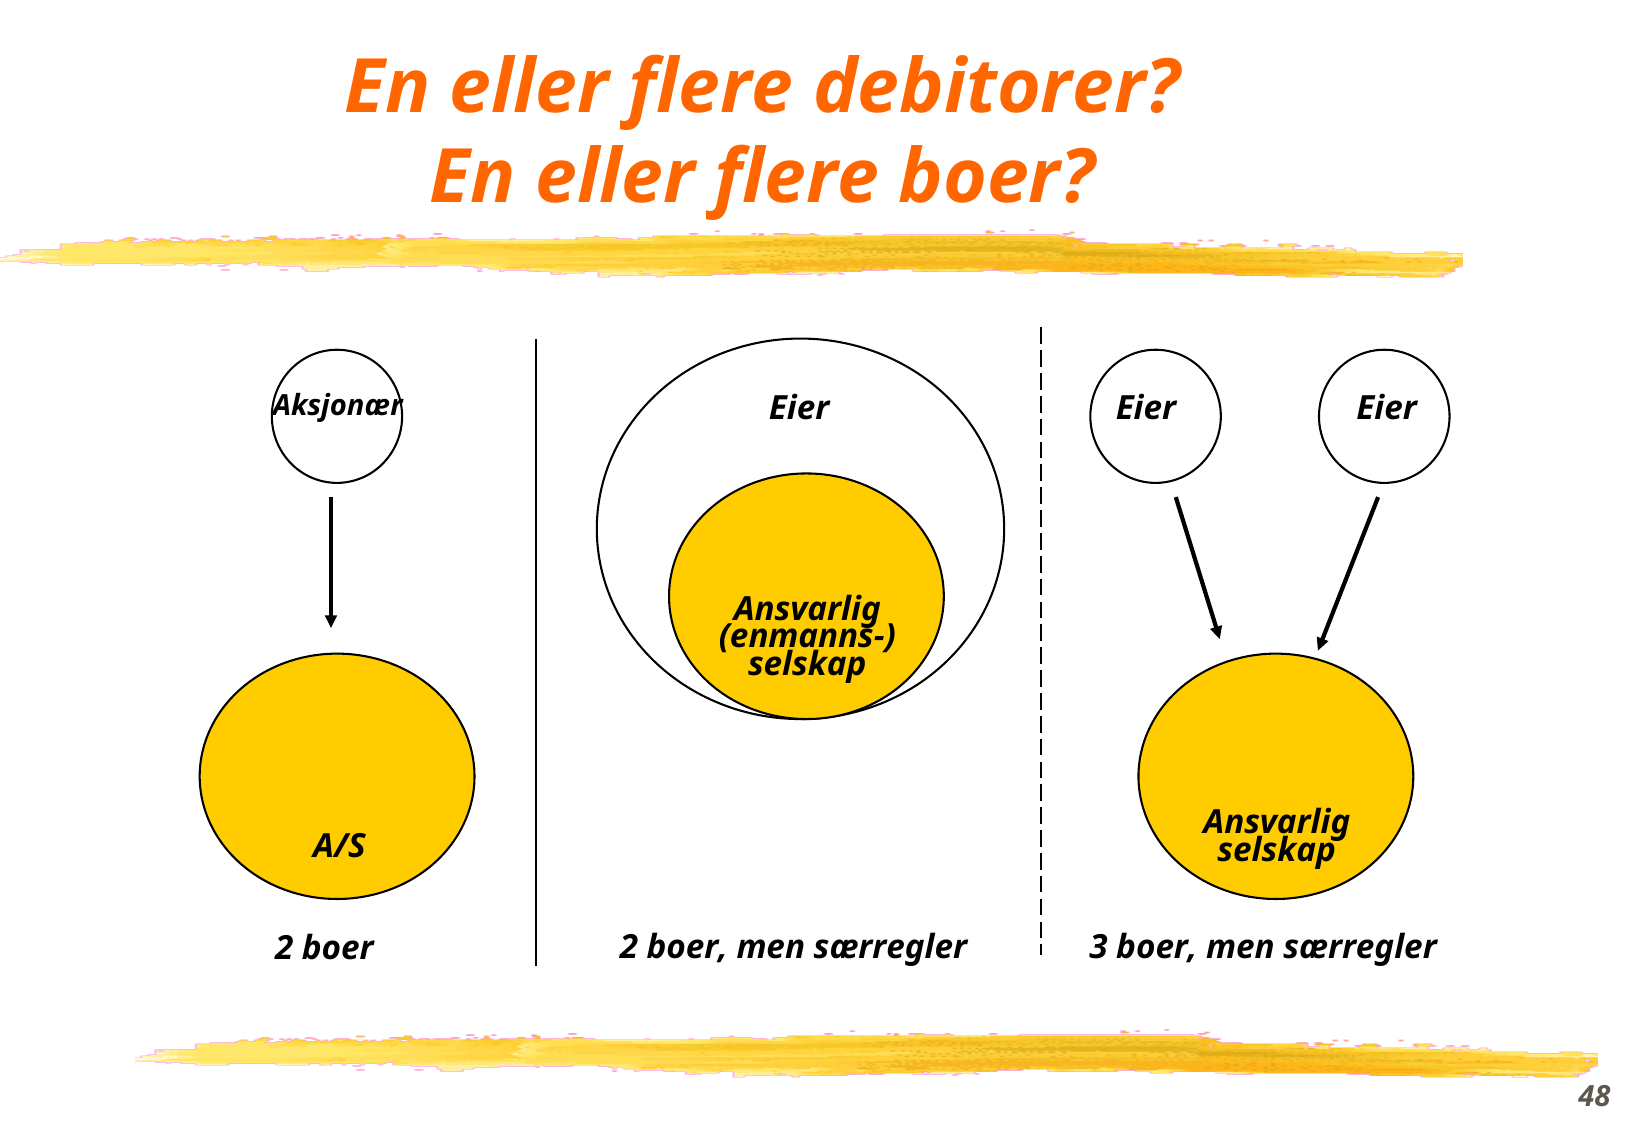

En eller flere debitorer?
En eller flere boer?
#
Eier
Eier
Ansvarlig
selskap
3 boer, men særregler
Eier
Ansvarlig
(enmanns-)
selskap
2 boer, men særregler
Aksjonær
A/S
2 boer